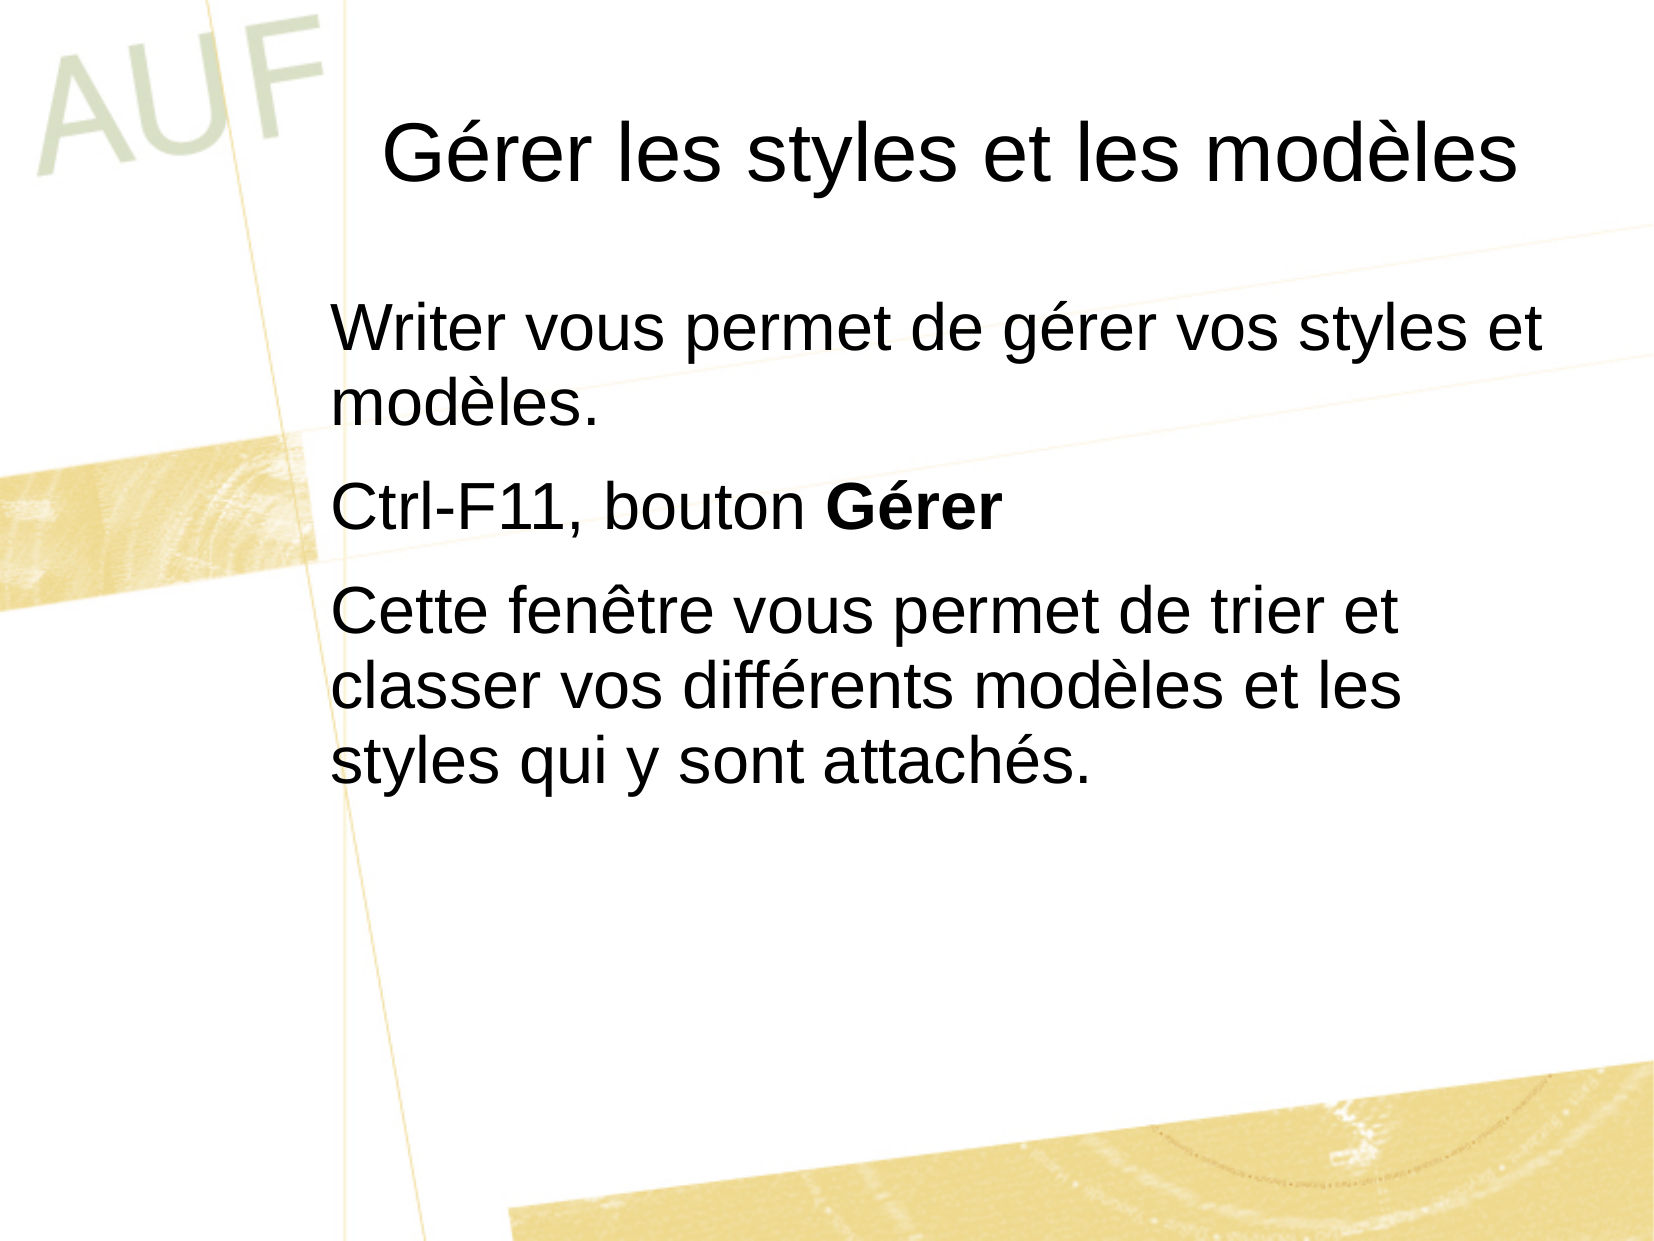

# Gérer les styles et les modèles
Writer vous permet de gérer vos styles et modèles.
Ctrl-F11, bouton Gérer
Cette fenêtre vous permet de trier et classer vos différents modèles et les styles qui y sont attachés.